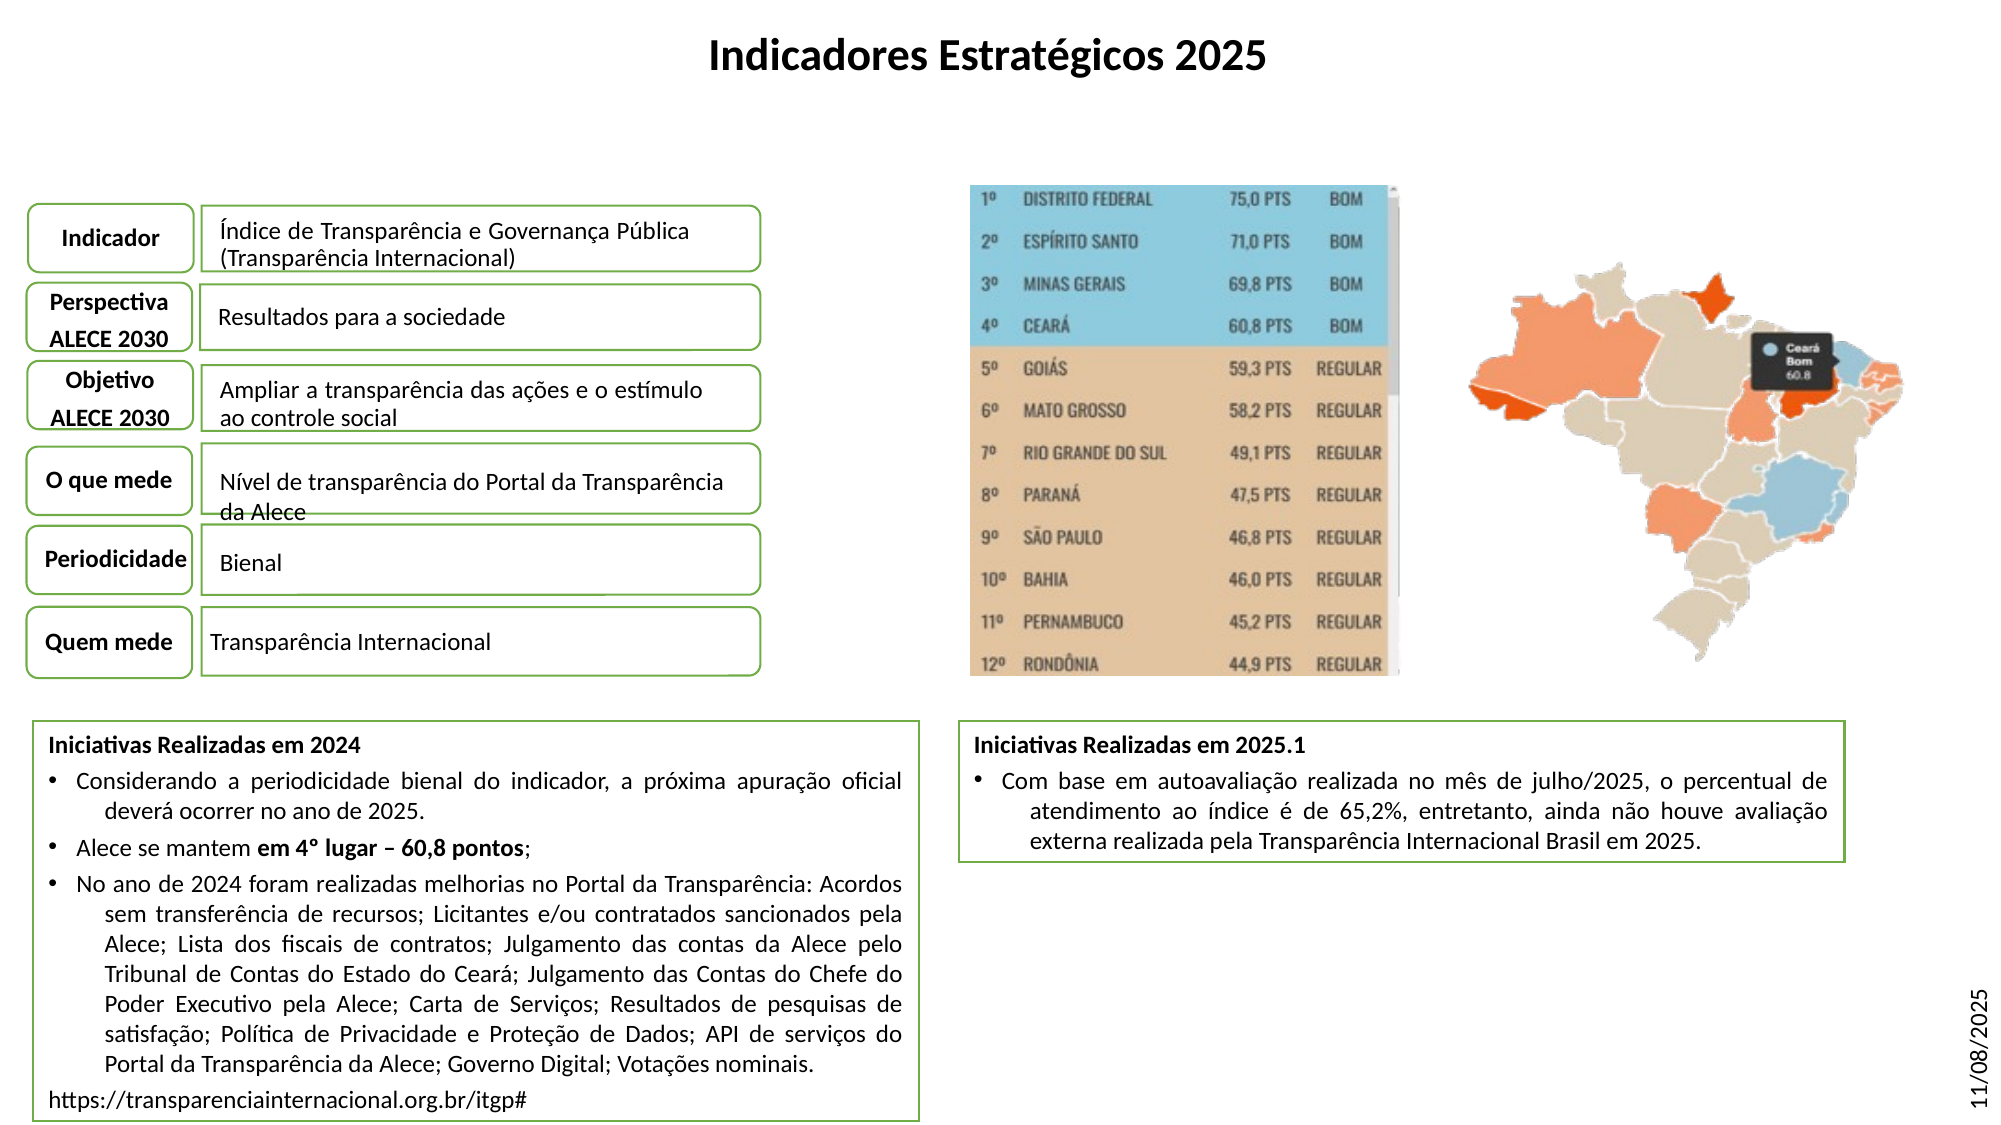

# Indicadores Estratégicos 2025
Indicador
Índice de Transparência e Governança Pública (Transparência Internacional)
Perspectiva
ALECE 2030
Resultados para a sociedade
Objetivo
ALECE 2030
Ampliar a transparência das ações e o estímulo ao controle social
Nível de transparência do Portal da Transparência da Alece
O que mede
Bienal
Periodicidade
Quem mede
Transparência Internacional
Iniciativas Realizadas em 2025.1
Com base em autoavaliação realizada no mês de julho/2025, o percentual de atendimento ao índice é de 65,2%, entretanto, ainda não houve avaliação externa realizada pela Transparência Internacional Brasil em 2025.
Iniciativas Realizadas em 2024
Considerando a periodicidade bienal do indicador, a próxima apuração oficial deverá ocorrer no ano de 2025.
Alece se mantem em 4º lugar – 60,8 pontos;
No ano de 2024 foram realizadas melhorias no Portal da Transparência: Acordos sem transferência de recursos; Licitantes e/ou contratados sancionados pela Alece; Lista dos fiscais de contratos; Julgamento das contas da Alece pelo Tribunal de Contas do Estado do Ceará; Julgamento das Contas do Chefe do Poder Executivo pela Alece; Carta de Serviços; Resultados de pesquisas de satisfação; Política de Privacidade e Proteção de Dados; API de serviços do Portal da Transparência da Alece; Governo Digital; Votações nominais.
https://transparenciainternacional.org.br/itgp#
11/08/2025